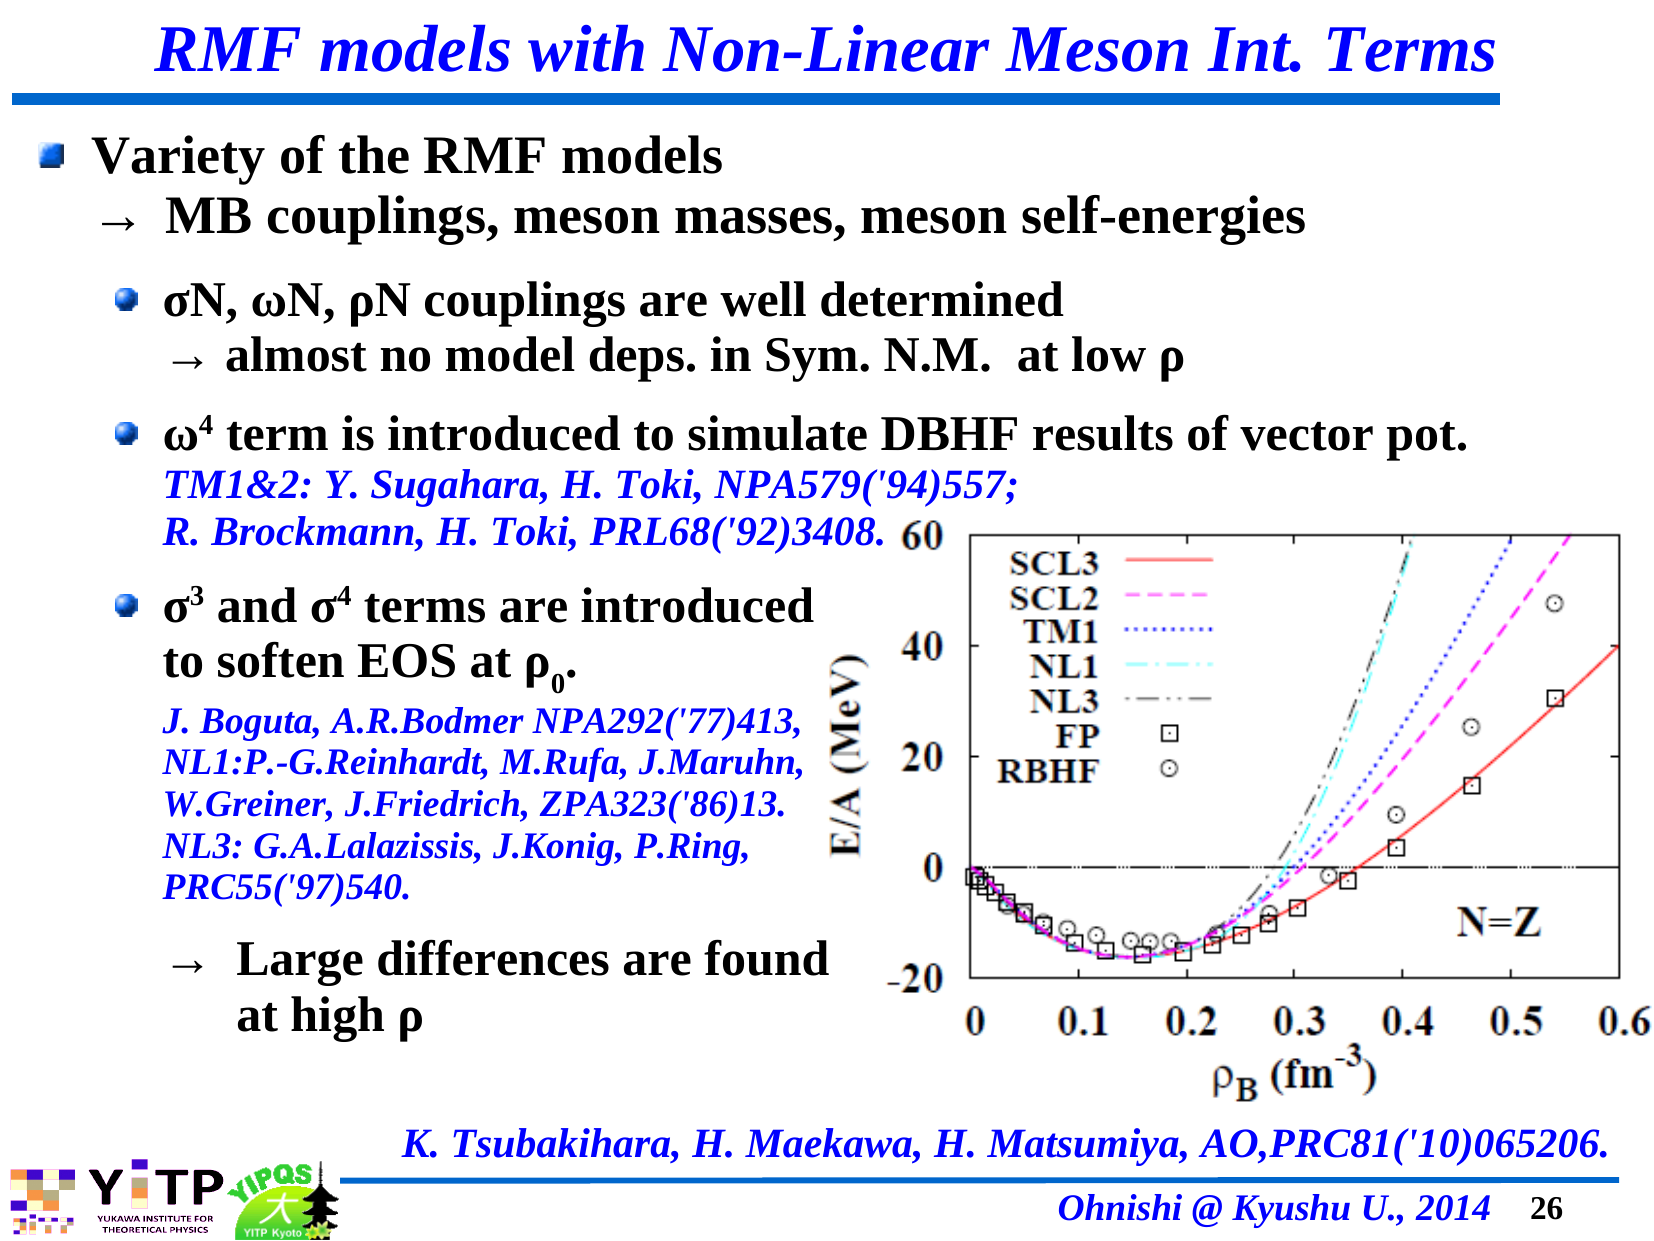

# RMF models with Non-Linear Meson Int. Terms
Variety of the RMF models
→	MB couplings, meson masses, meson self-energies
σN, ωN, ρN couplings are well determined
→ almost no model deps. in Sym. N.M. at low ρ
ω4 term is introduced to simulate DBHF results of vector pot.
TM1&2: Y. Sugahara, H. Toki, NPA579('94)557;
R. Brockmann, H. Toki, PRL68('92)3408.
σ3 and σ4 terms are introduced
to soften EOS at ρ0.
J. Boguta, A.R.Bodmer NPA292('77)413,
NL1:P.-G.Reinhardt, M.Rufa, J.Maruhn,
W.Greiner, J.Friedrich, ZPA323('86)13.
NL3: G.A.Lalazissis, J.Konig, P.Ring,
PRC55('97)540.
→	Large differences are found
	at high ρ
K. Tsubakihara, H. Maekawa, H. Matsumiya, AO,PRC81('10)065206.